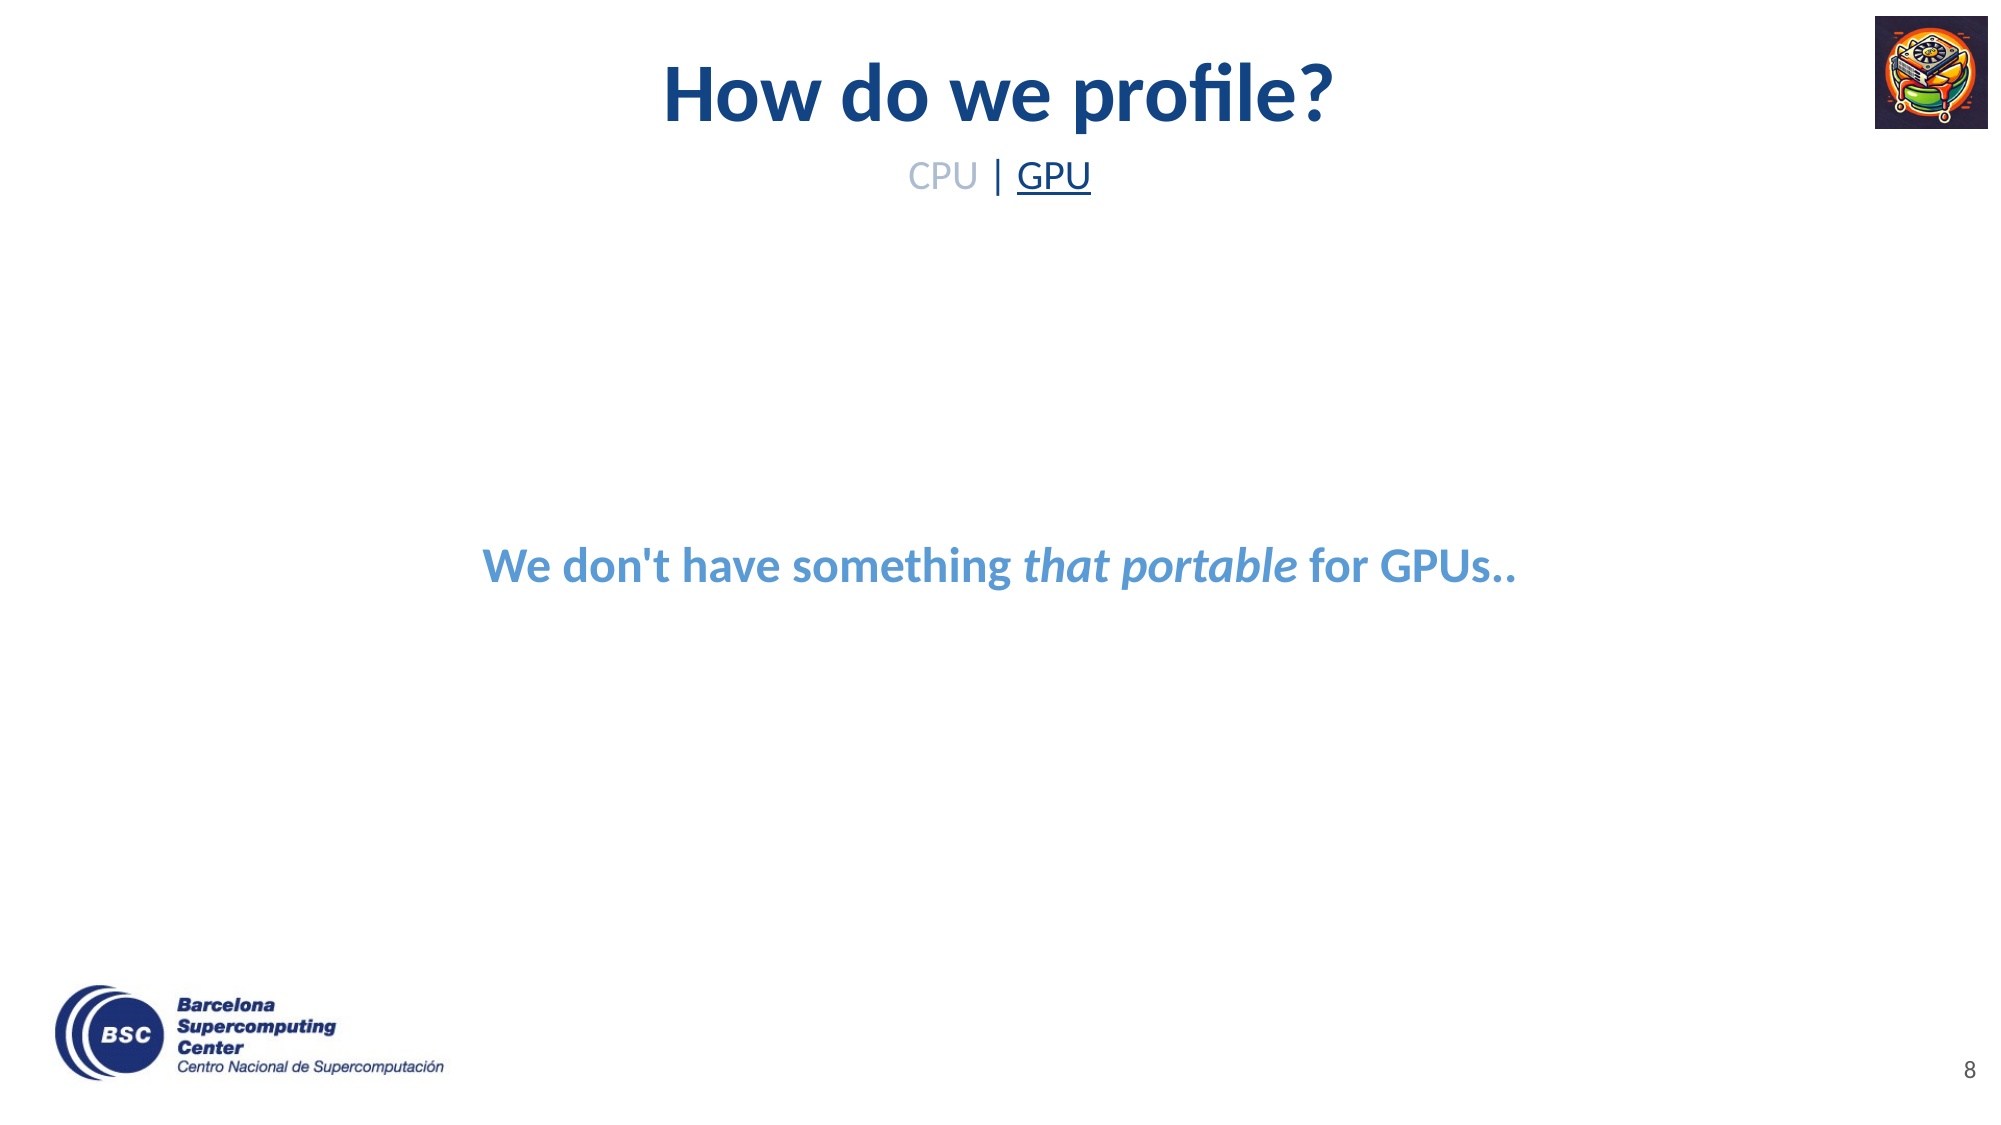

# How do we profile?
CPU | GPU
We don't have something that portable for GPUs..